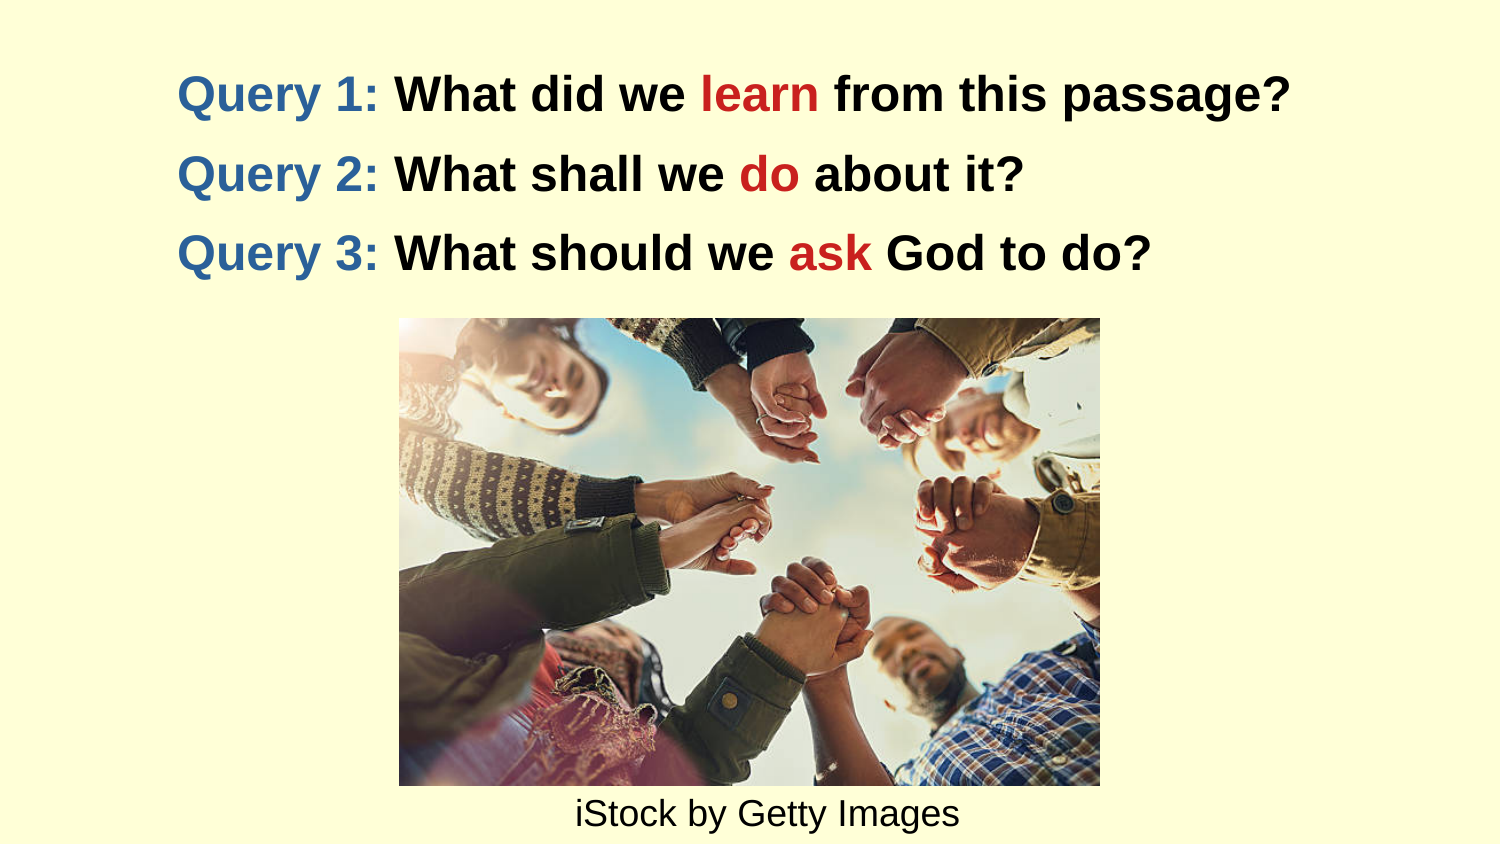

Query 1: What did we learn from this passage?
	Query 2: What shall we do about it?
	Query 3: What should we ask God to do?
iStock by Getty Images